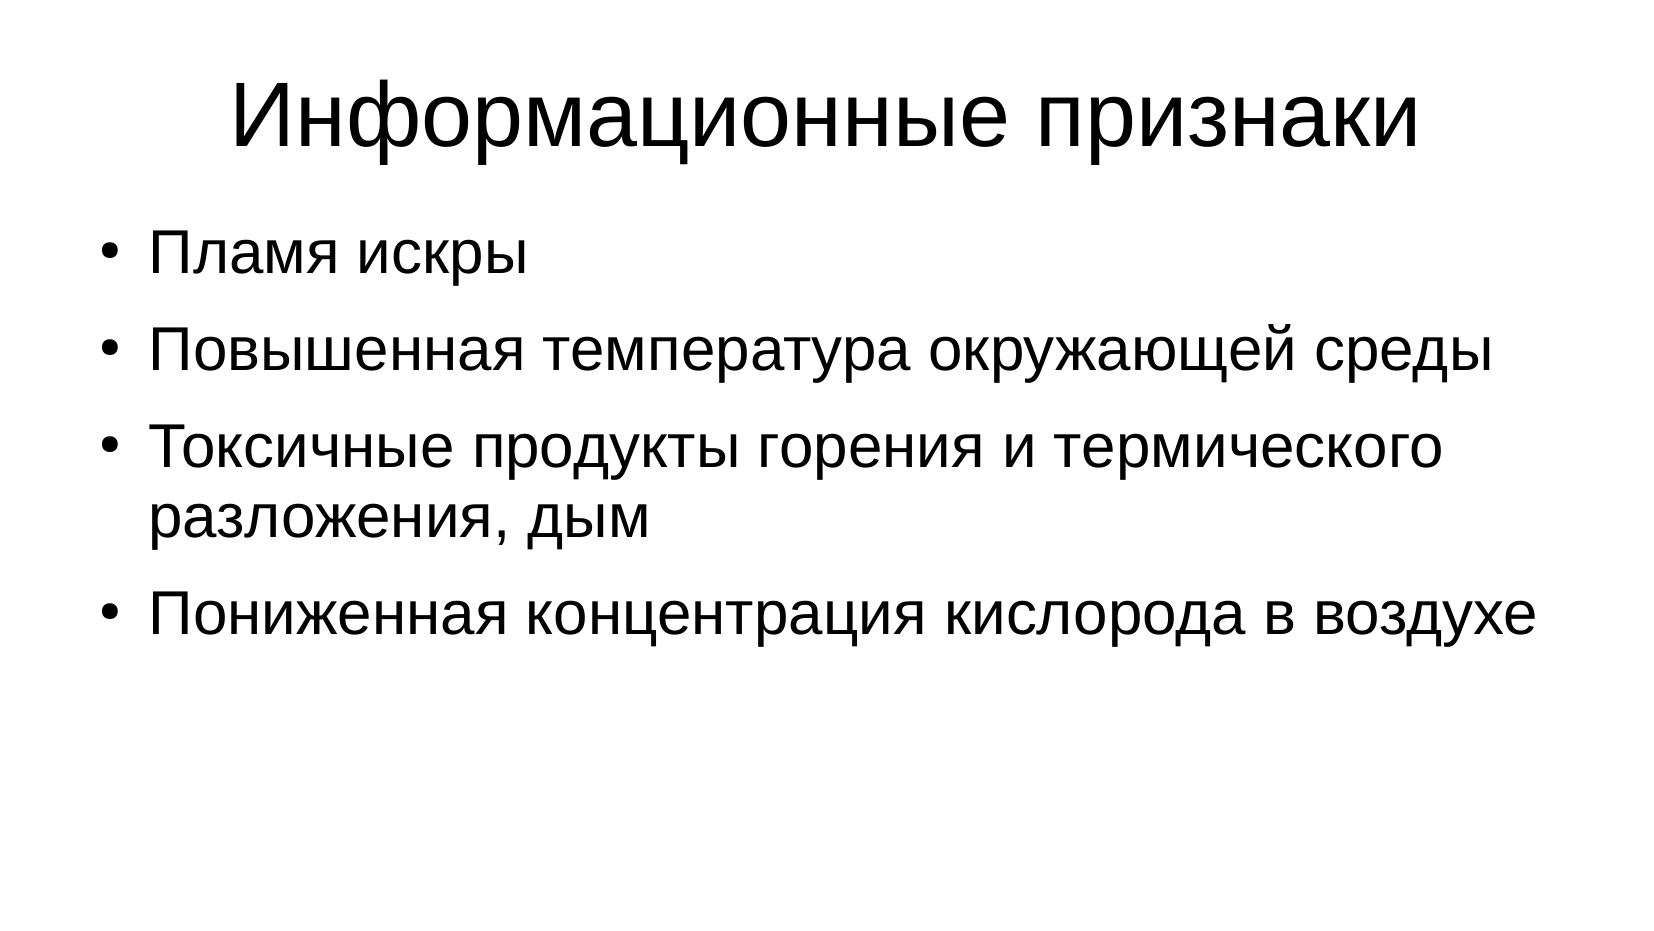

# Информационные признаки
Пламя искры
Повышенная температура окружающей среды
Токсичные продукты горения и термического разложения, дым
Пониженная концентрация кислорода в воздухе